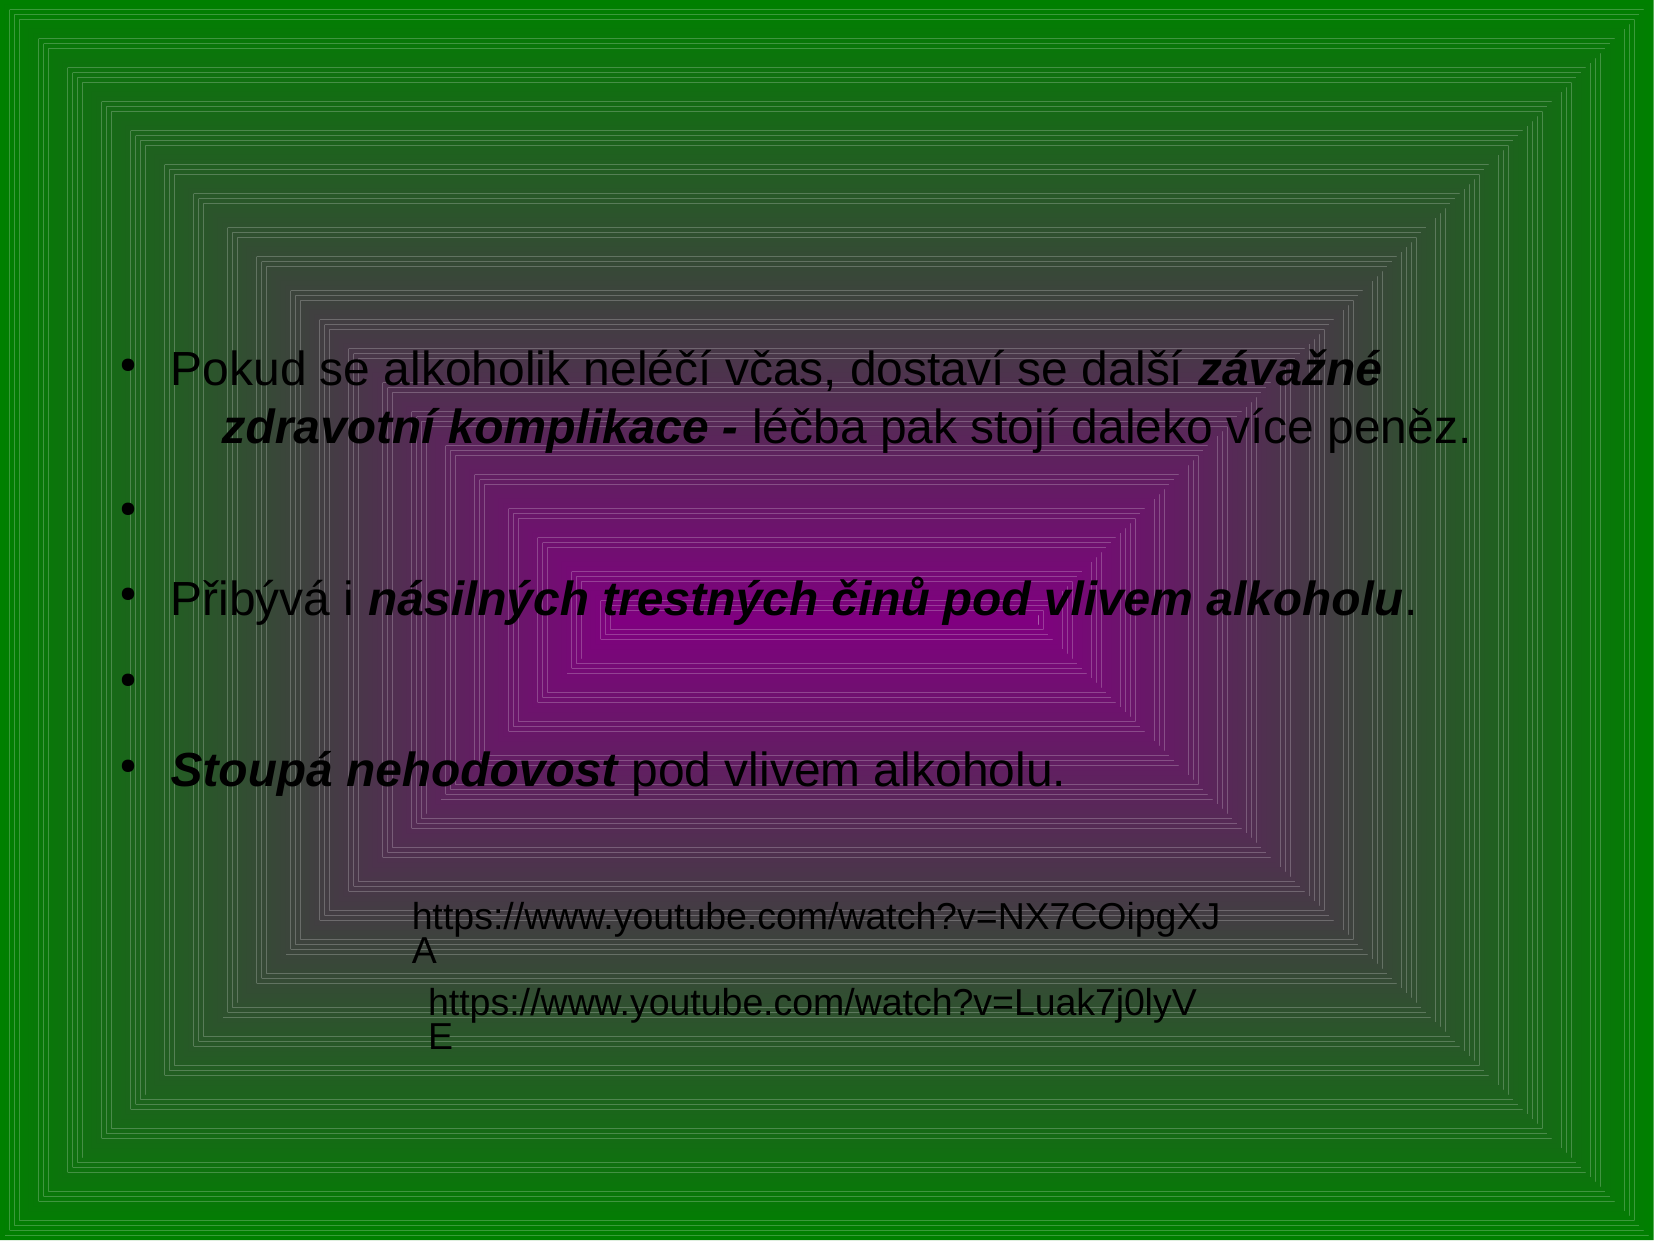

# Pokud se alkoholik neléčí včas, dostaví se další závažné zdravotní komplikace - léčba pak stojí daleko více peněz.
Přibývá i násilných trestných činů pod vlivem alkoholu.
Stoupá nehodovost pod vlivem alkoholu.
https://www.youtube.com/watch?v=NX7COipgXJA
https://www.youtube.com/watch?v=Luak7j0lyVE